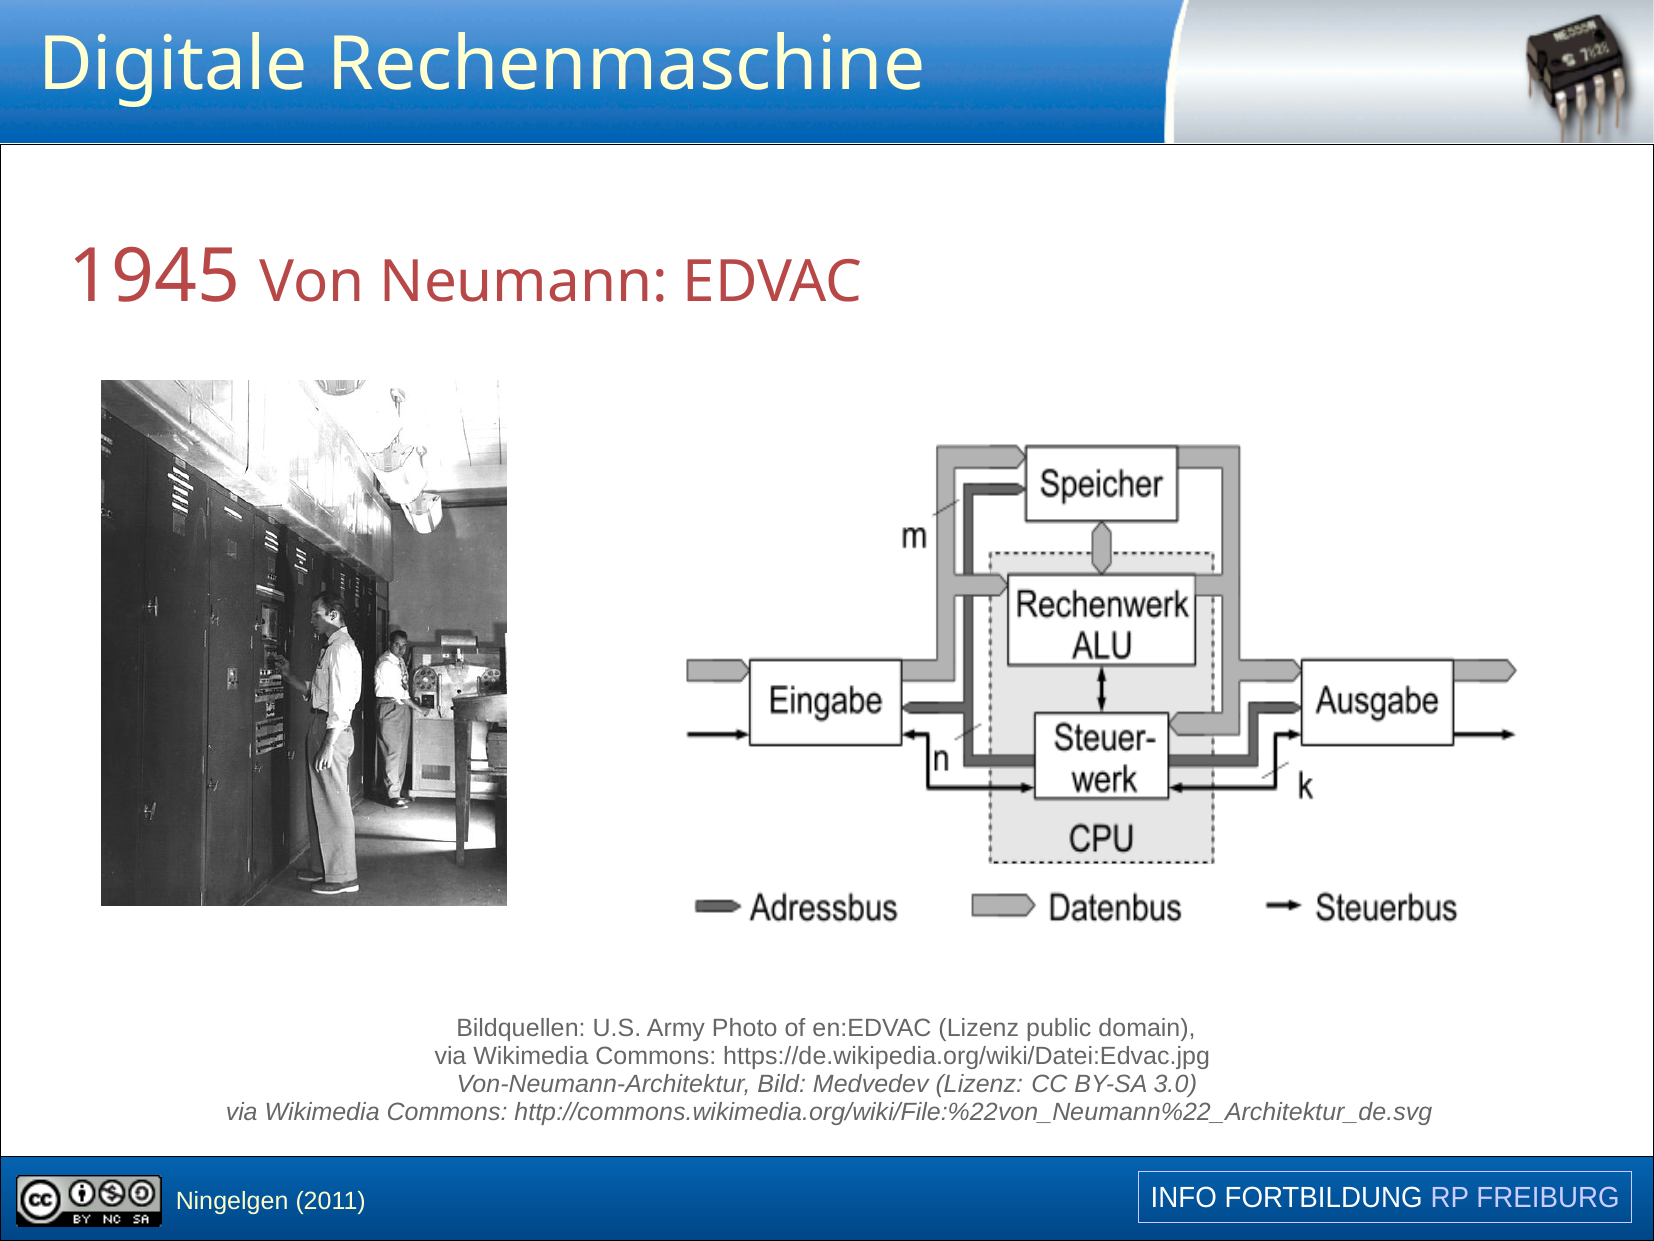

# Digitale Rechenmaschine
1945 Von Neumann: EDVAC
Bildquellen: U.S. Army Photo of en:EDVAC (Lizenz public domain),
via Wikimedia Commons: https://de.wikipedia.org/wiki/Datei:Edvac.jpg
Von-Neumann-Architektur, Bild: Medvedev (Lizenz: CC BY-SA 3.0)
 via Wikimedia Commons: http://commons.wikimedia.org/wiki/File:%22von_Neumann%22_Architektur_de.svg